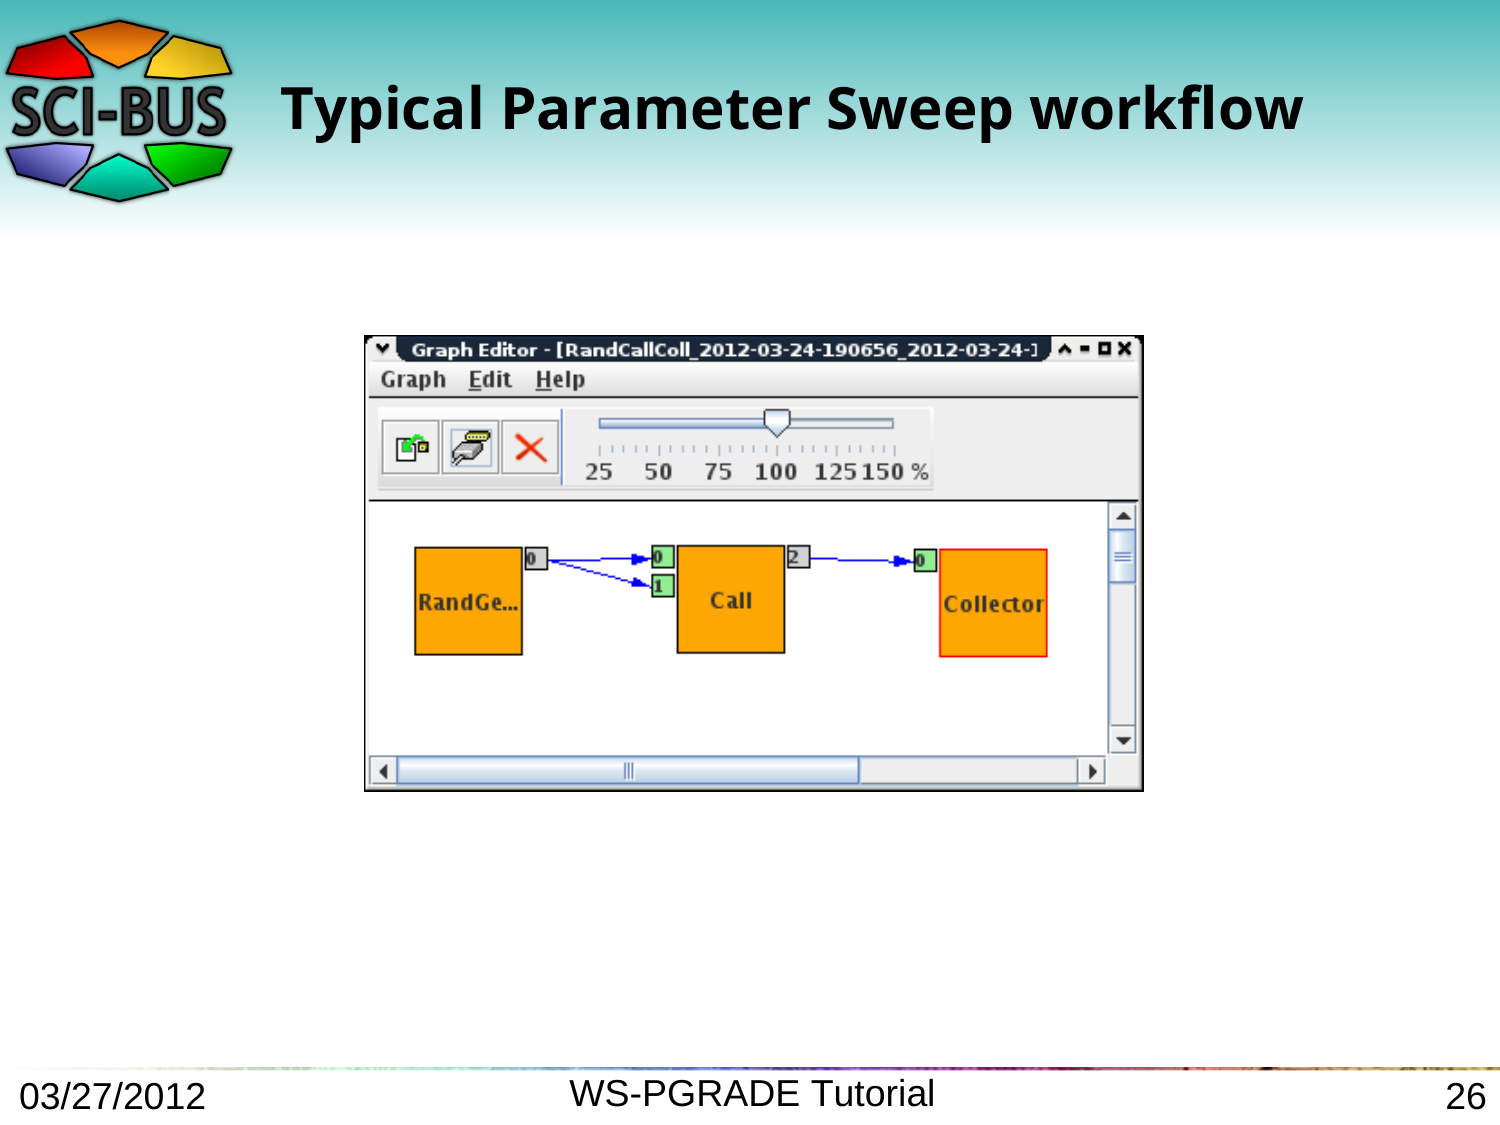

# Typical Parameter Sweep workflow
Footer
5/29/2006
26